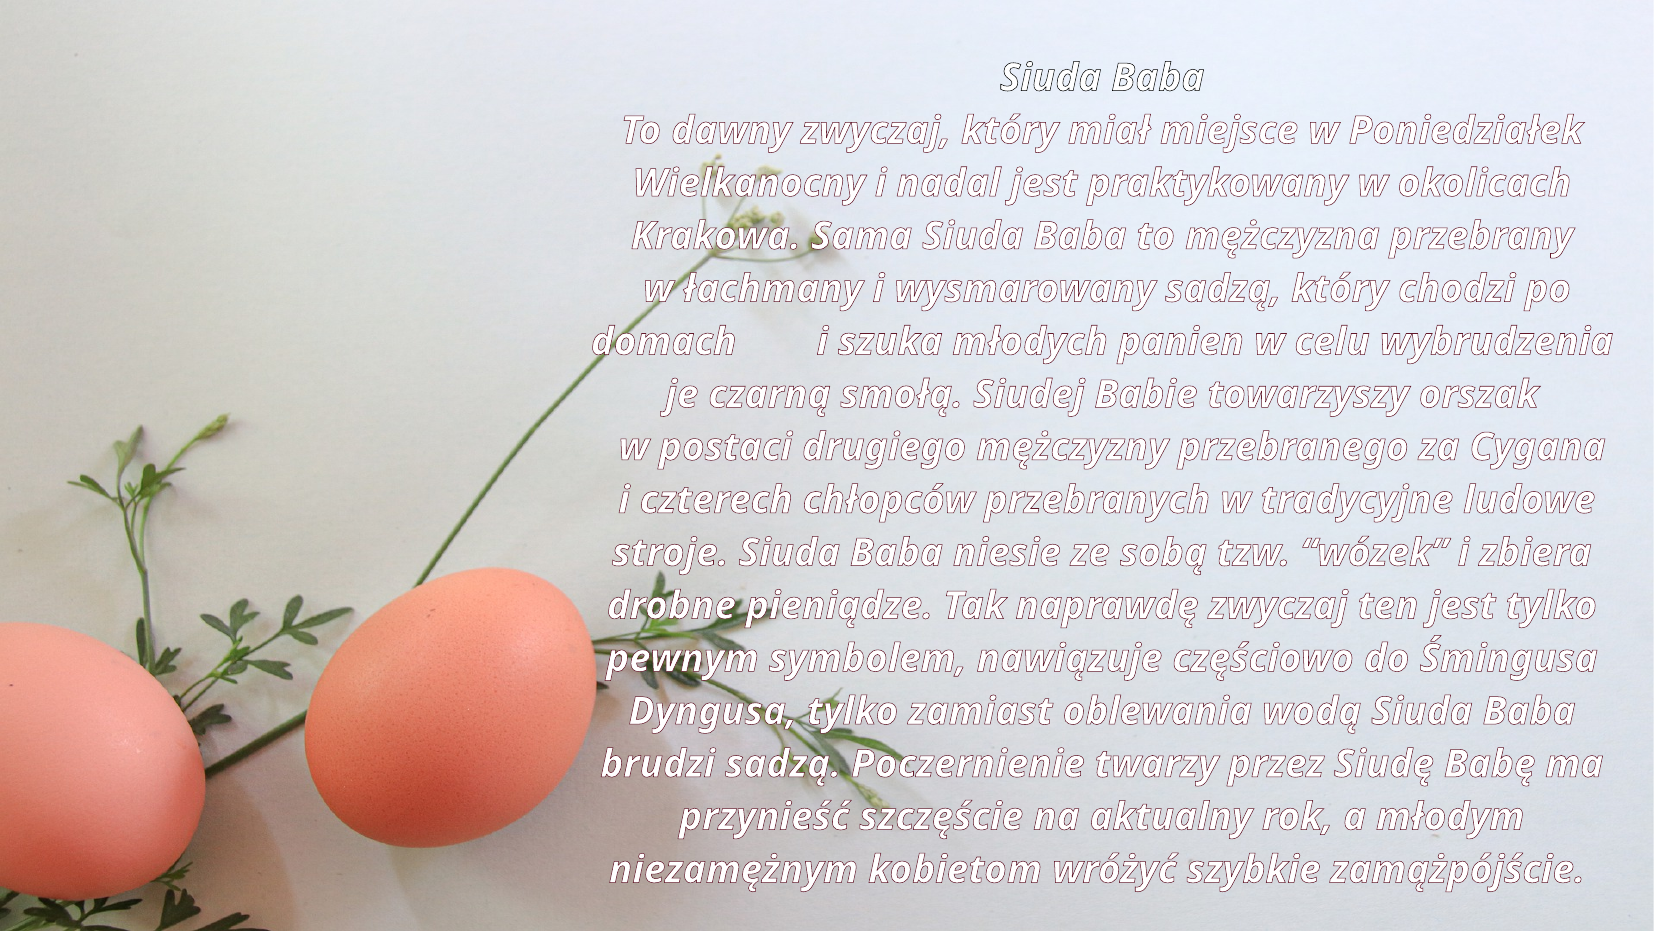

# Siuda Baba
To dawny zwyczaj, który miał miejsce w Poniedziałek Wielkanocny i nadal jest praktykowany w okolicach Krakowa. Sama Siuda Baba to mężczyzna przebrany
 w łachmany i wysmarowany sadzą, który chodzi po domach i szuka młodych panien w celu wybrudzenia je czarną smołą. Siudej Babie towarzyszy orszak
 w postaci drugiego mężczyzny przebranego za Cygana
 i czterech chłopców przebranych w tradycyjne ludowe stroje. Siuda Baba niesie ze sobą tzw. “wózek” i zbiera drobne pieniądze. Tak naprawdę zwyczaj ten jest tylko pewnym symbolem, nawiązuje częściowo do Śmingusa Dyngusa, tylko zamiast oblewania wodą Siuda Baba brudzi sadzą. Poczernienie twarzy przez Siudę Babę ma przynieść szczęście na aktualny rok, a młodym niezamężnym kobietom wróżyć szybkie zamążpójście.